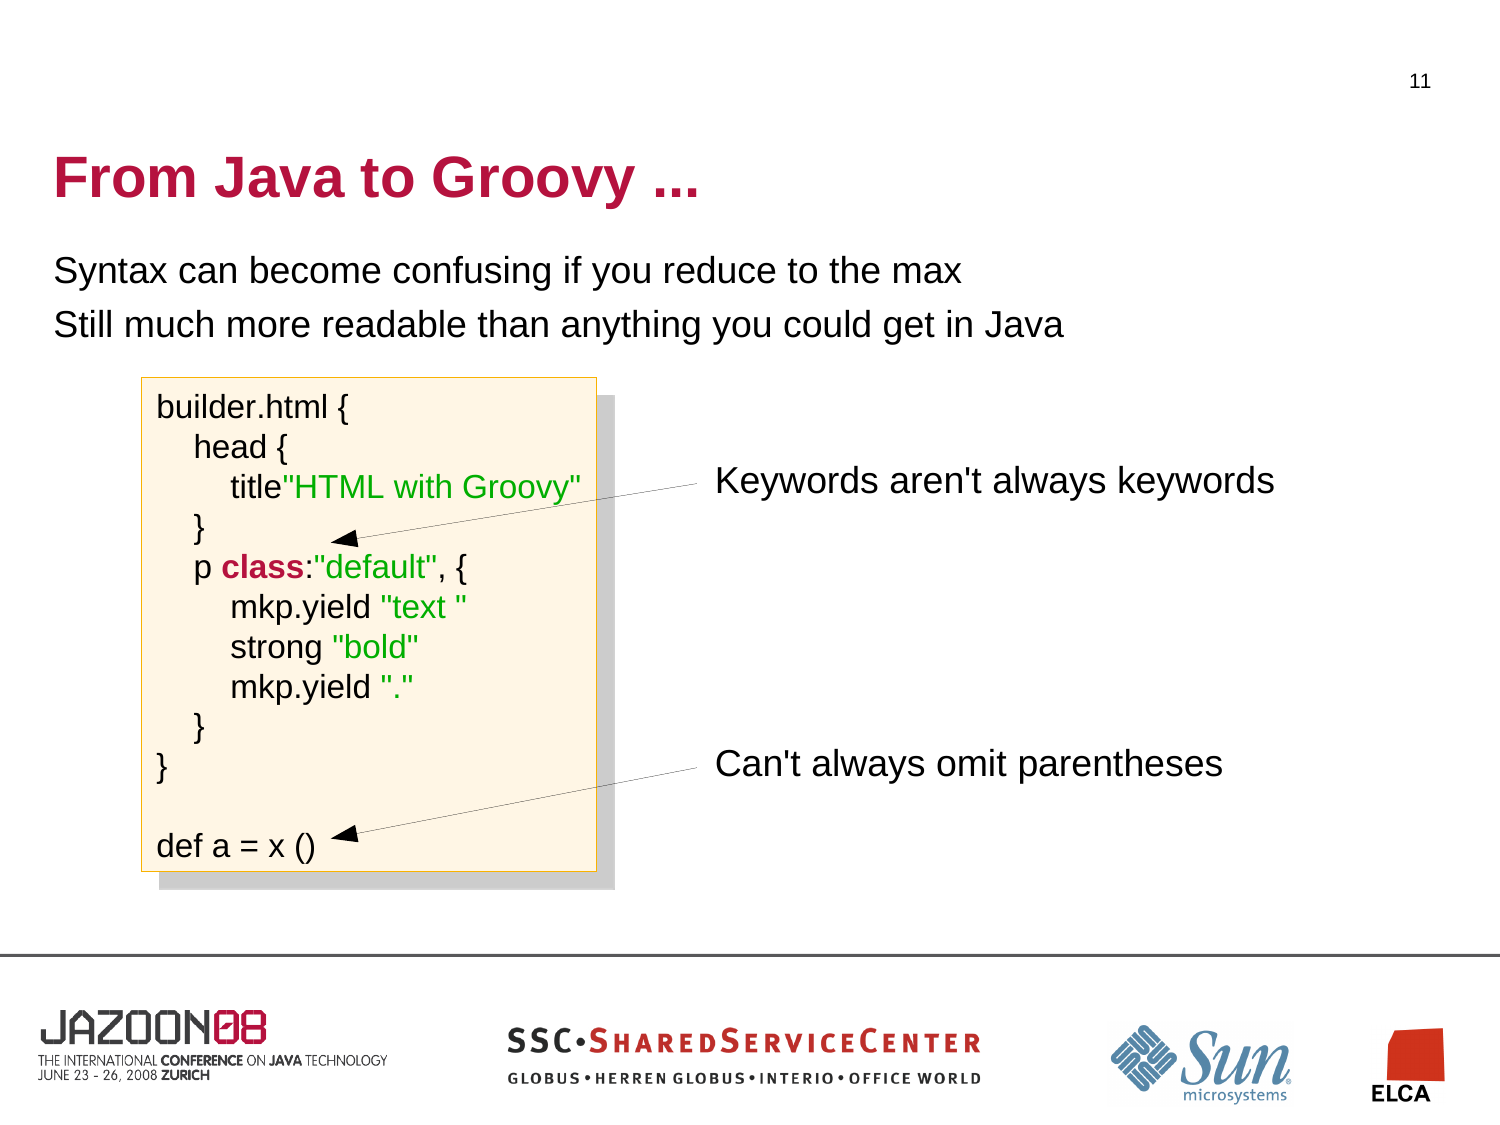

11
# From Java to Groovy ...
Syntax can become confusing if you reduce to the max
Still much more readable than anything you could get in Java
builder.html {
 head {
 title"HTML with Groovy"
 }
 p class:"default", {
 mkp.yield "text "
 strong "bold"
 mkp.yield "."
 }
}
def a = x ()
Keywords aren't always keywords
Can't always omit parentheses